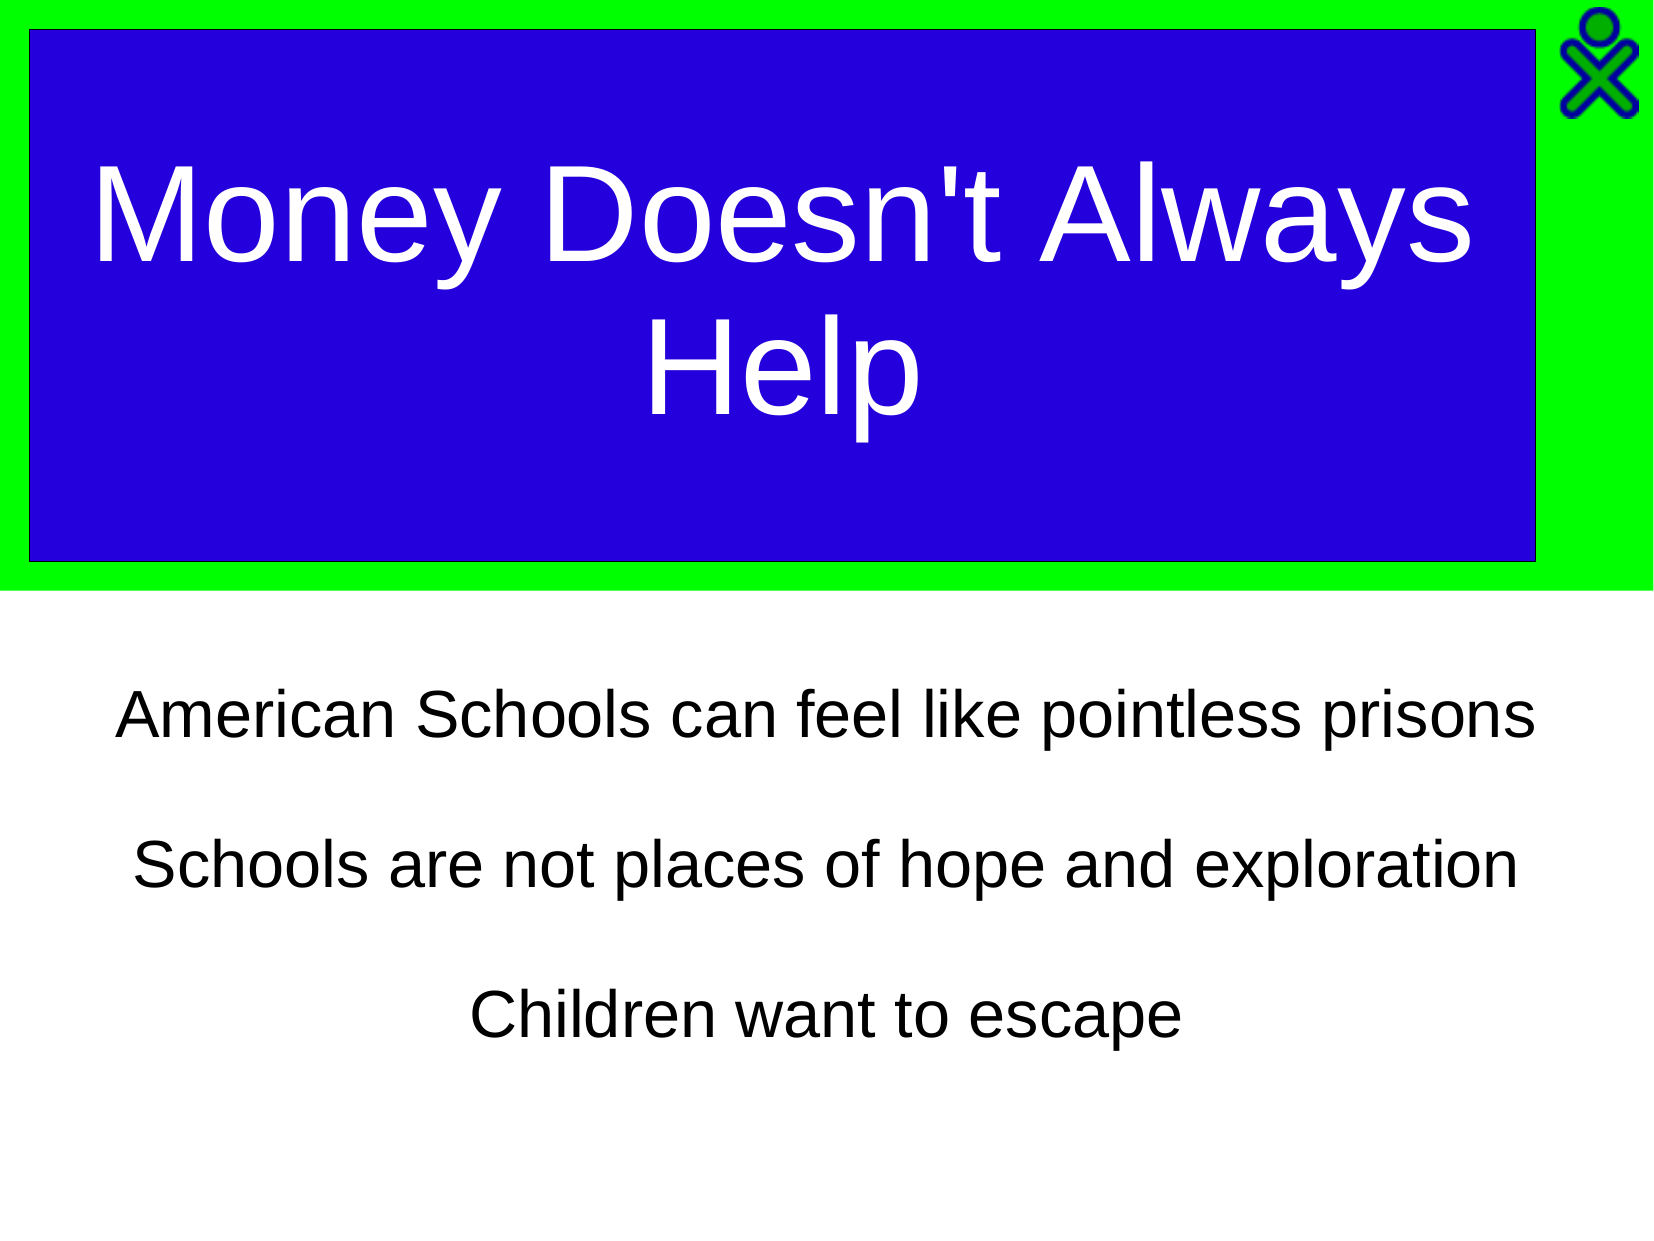

# Money Doesn't Always Help
American Schools can feel like pointless prisons
Schools are not places of hope and exploration
Children want to escape